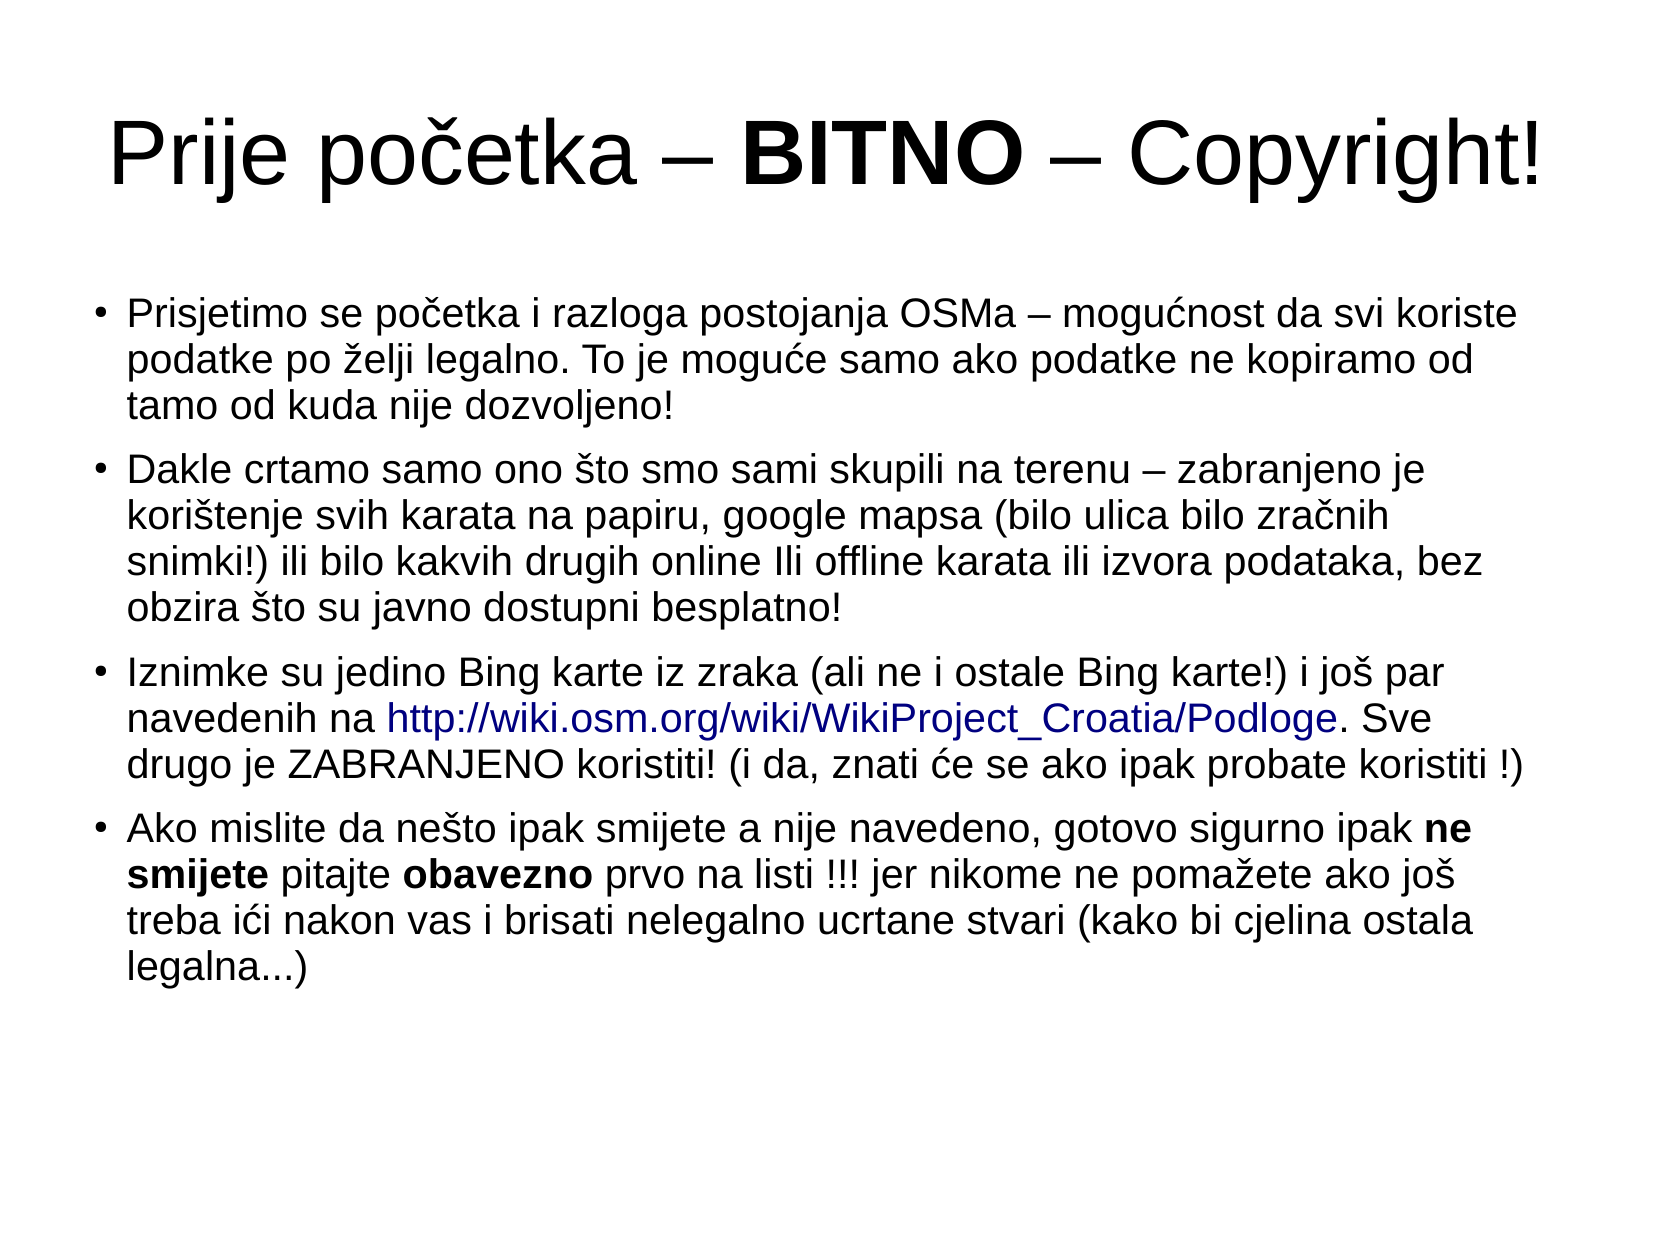

# Prije početka – BITNO – Copyright!
Prisjetimo se početka i razloga postojanja OSMa – mogućnost da svi koriste podatke po želji legalno. To je moguće samo ako podatke ne kopiramo od tamo od kuda nije dozvoljeno!
Dakle crtamo samo ono što smo sami skupili na terenu – zabranjeno je korištenje svih karata na papiru, google mapsa (bilo ulica bilo zračnih snimki!) ili bilo kakvih drugih online Ili offline karata ili izvora podataka, bez obzira što su javno dostupni besplatno!
Iznimke su jedino Bing karte iz zraka (ali ne i ostale Bing karte!) i još par navedenih na http://wiki.osm.org/wiki/WikiProject_Croatia/Podloge. Sve drugo je ZABRANJENO koristiti! (i da, znati će se ako ipak probate koristiti !)
Ako mislite da nešto ipak smijete a nije navedeno, gotovo sigurno ipak ne smijete pitajte obavezno prvo na listi !!! jer nikome ne pomažete ako još treba ići nakon vas i brisati nelegalno ucrtane stvari (kako bi cjelina ostala legalna...)